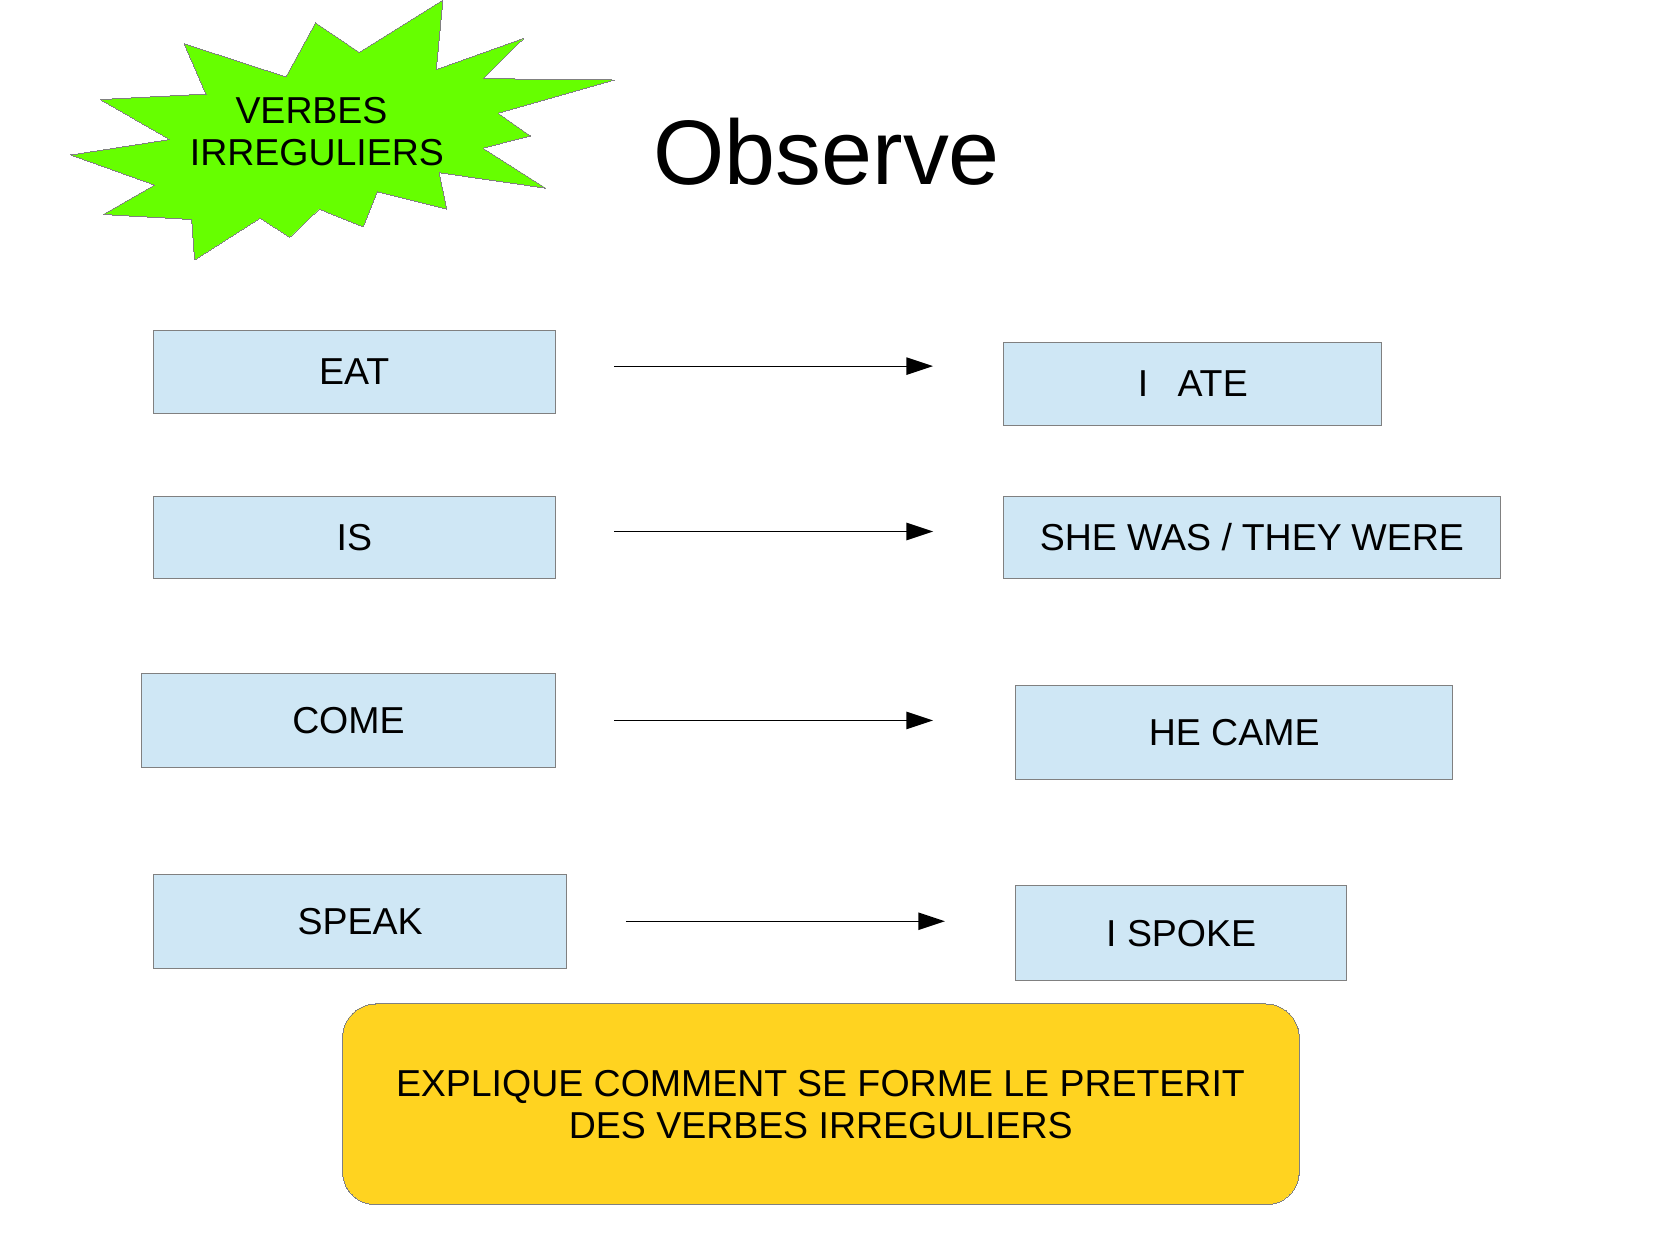

VERBES
IRREGULIERS
#
Observe
EAT
I ATE
IS
SHE WAS / THEY WERE
COME
HE CAME
SPEAK
I SPOKE
EXPLIQUE COMMENT SE FORME LE PRETERIT
DES VERBES IRREGULIERS